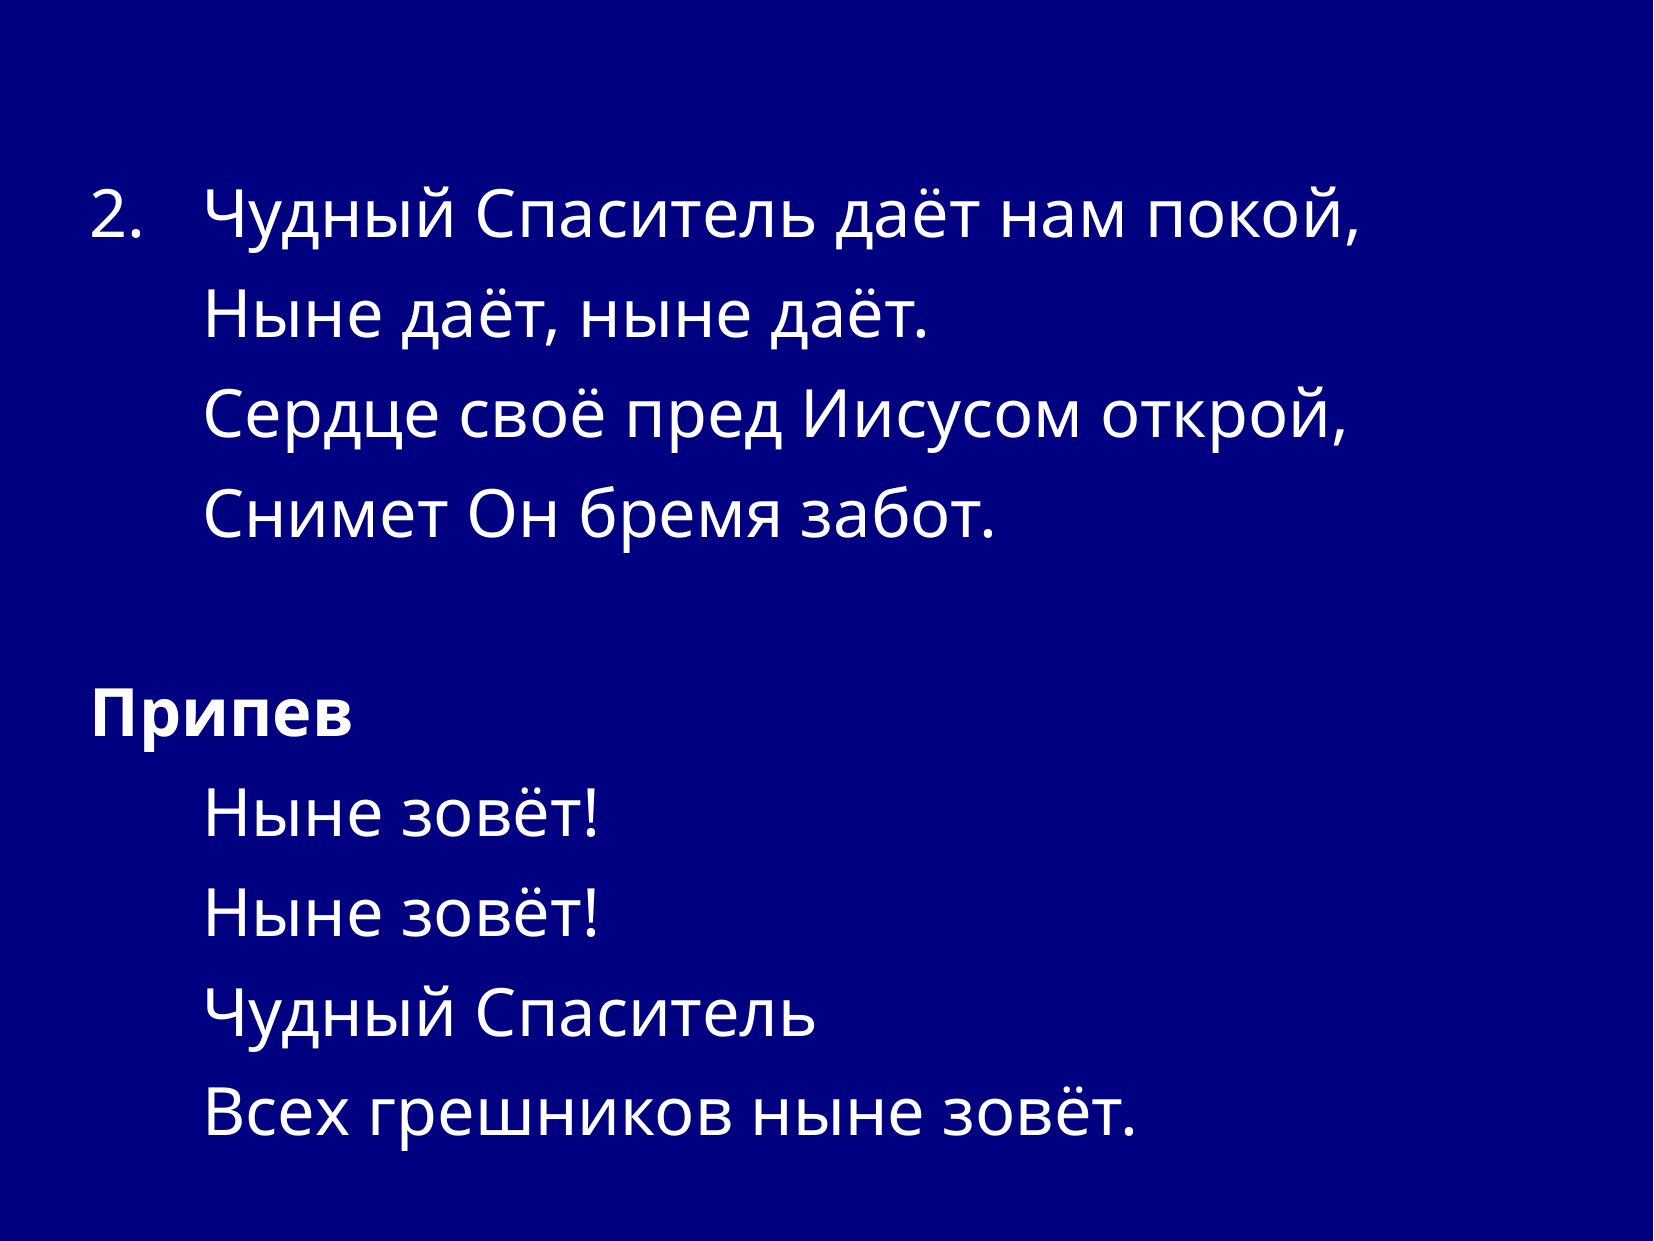

2.	Чудный Спаситель даёт нам покой,
	Ныне даёт, ныне даёт.
	Сердце своё пред Иисусом открой,
	Снимет Он бремя забот.
Припев
	Ныне зовёт!
	Ныне зовёт!
	Чудный Спаситель
	Всех грешников ныне зовёт.